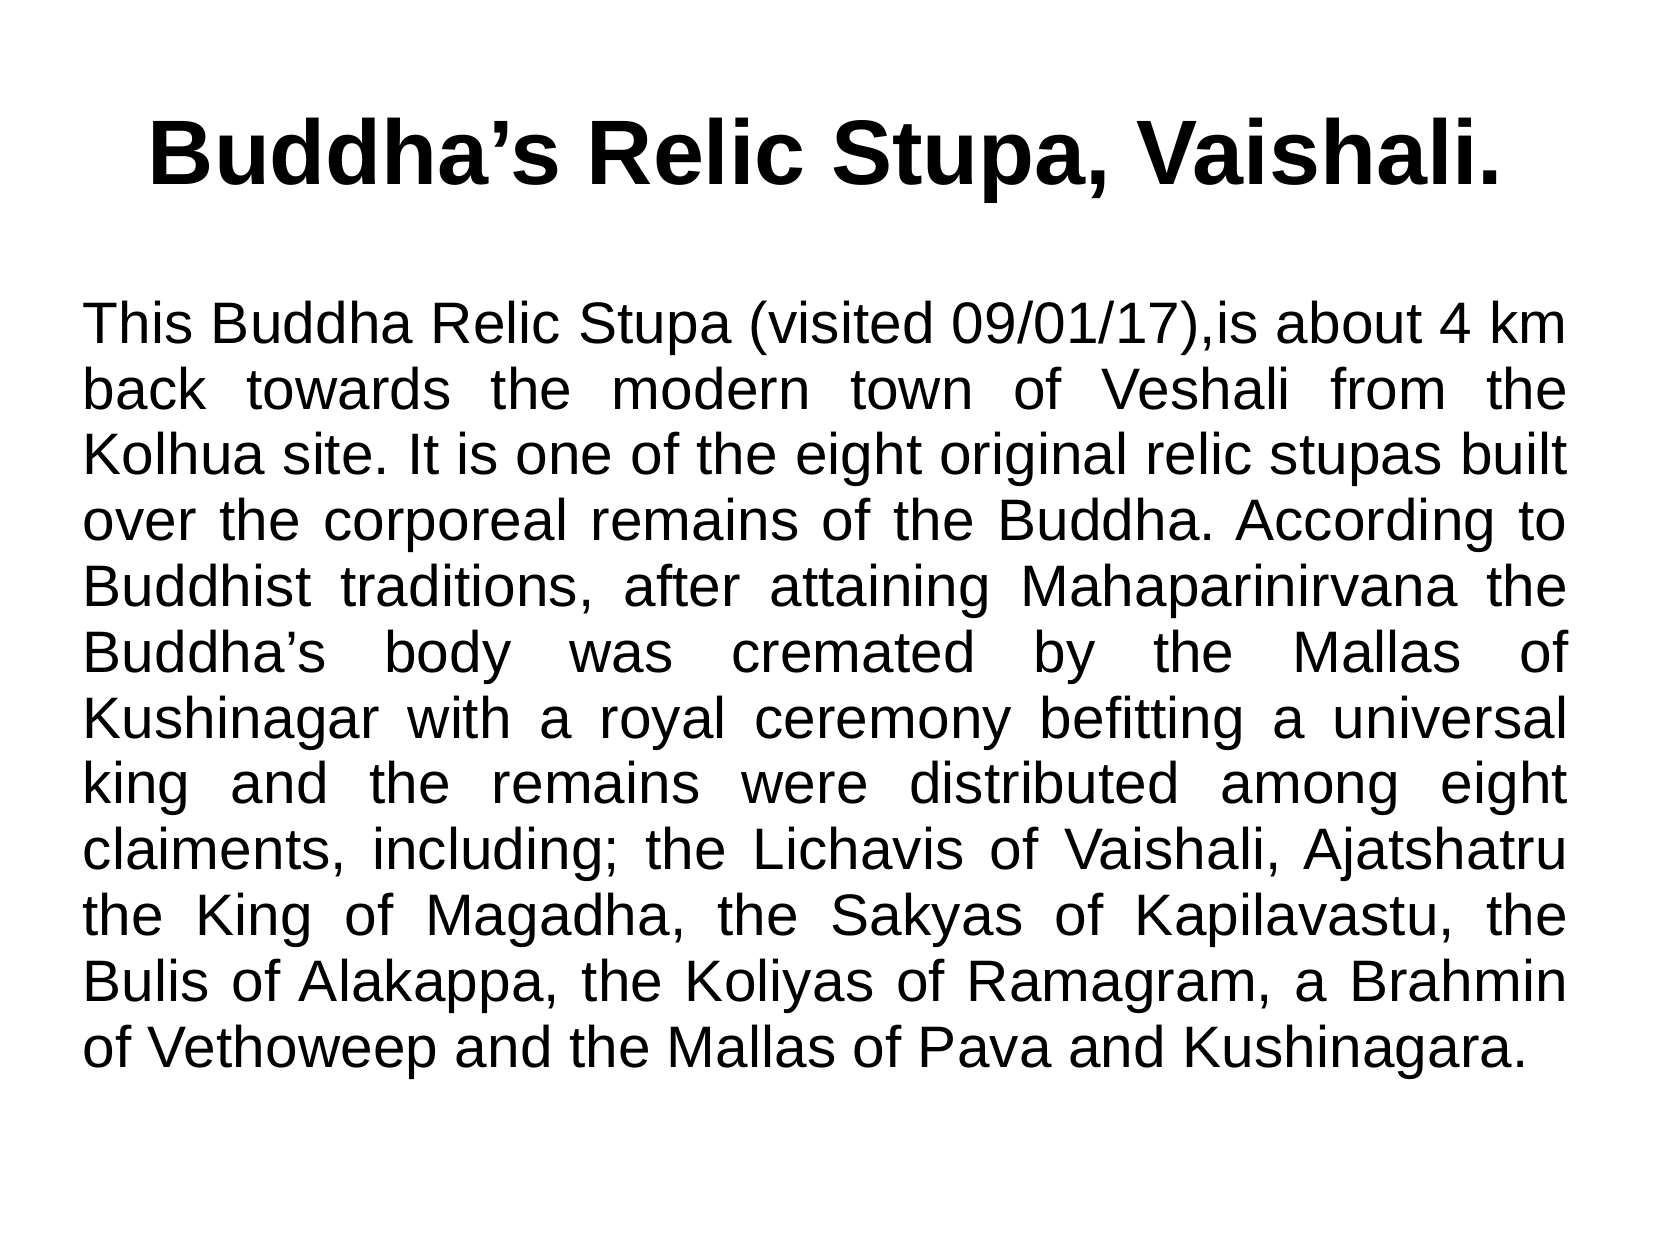

# Buddha’s Relic Stupa, Vaishali.
This Buddha Relic Stupa (visited 09/01/17),is about 4 km back towards the modern town of Veshali from the Kolhua site. It is one of the eight original relic stupas built over the corporeal remains of the Buddha. According to Buddhist traditions, after attaining Mahaparinirvana the Buddha’s body was cremated by the Mallas of Kushinagar with a royal ceremony befitting a universal king and the remains were distributed among eight claiments, including; the Lichavis of Vaishali, Ajatshatru the King of Magadha, the Sakyas of Kapilavastu, the Bulis of Alakappa, the Koliyas of Ramagram, a Brahmin of Vethoweep and the Mallas of Pava and Kushinagara.